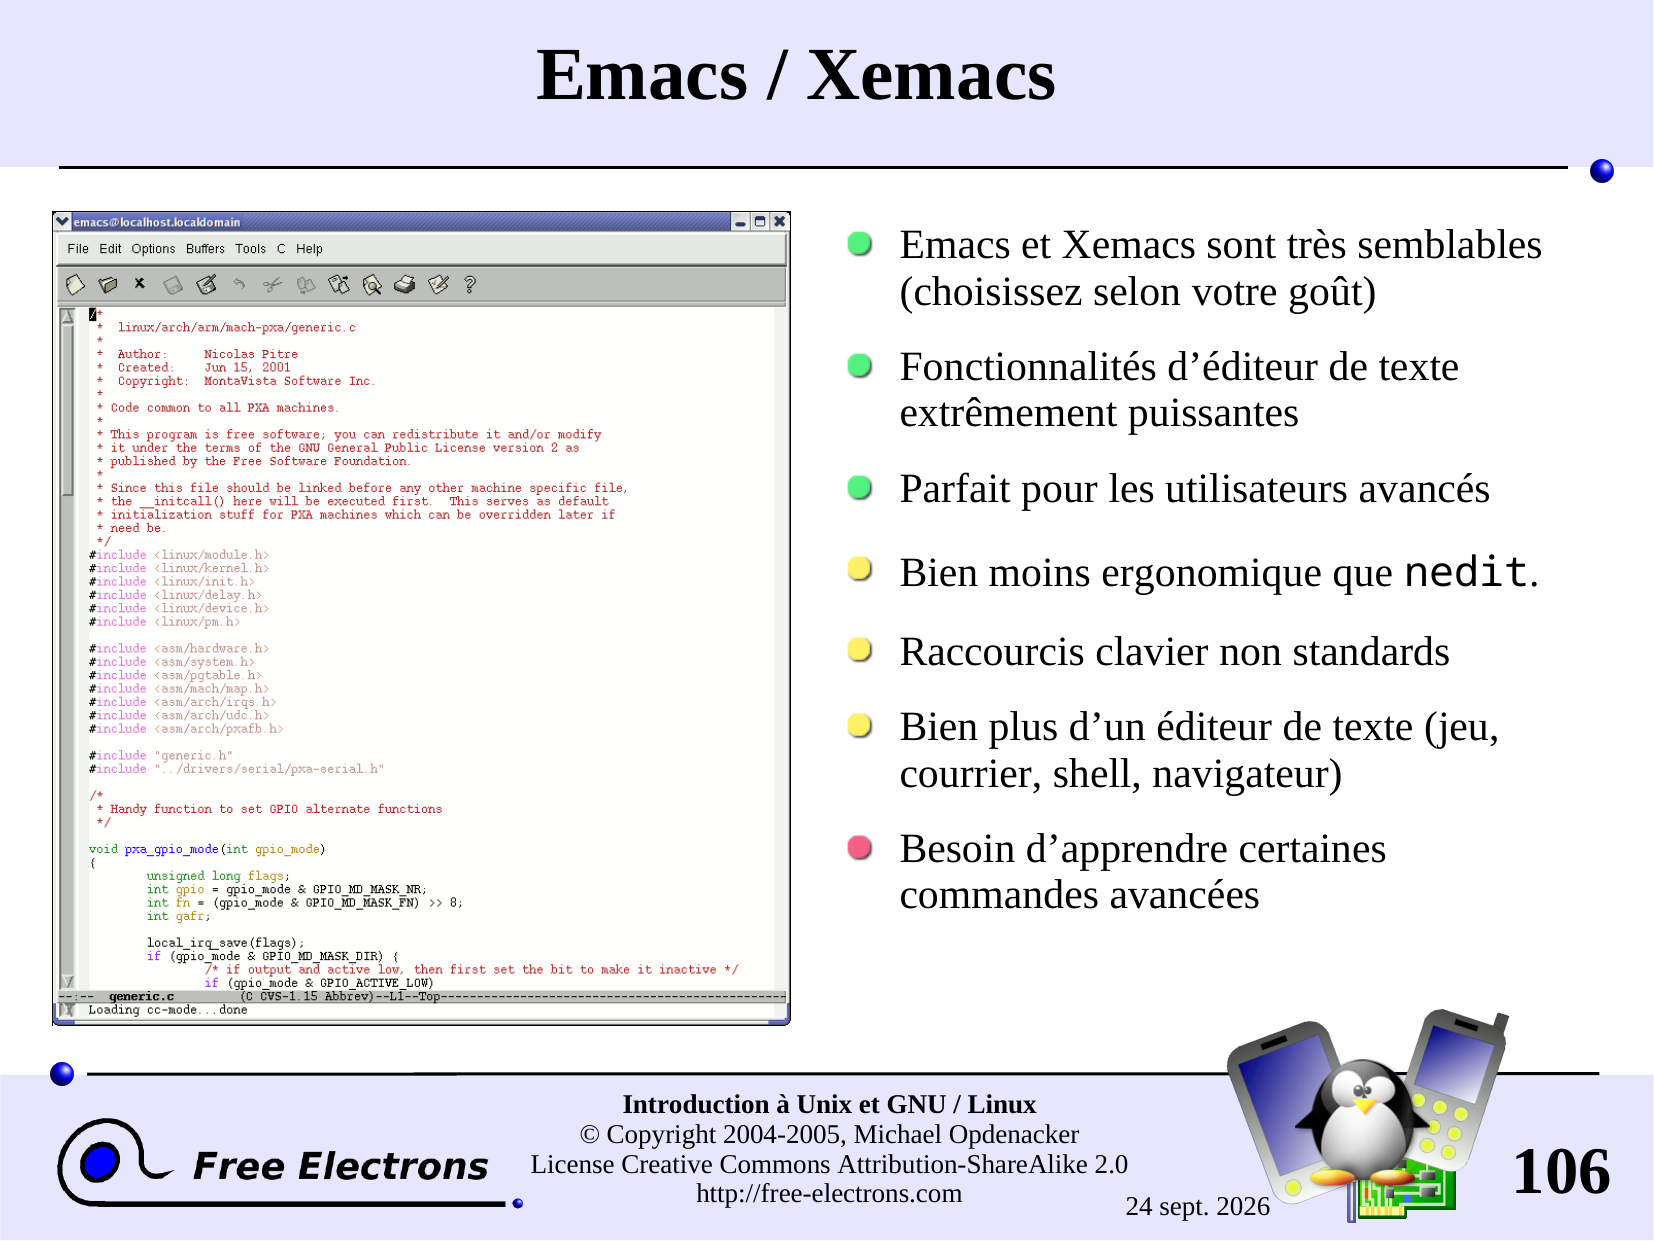

# Emacs / Xemacs
Emacs et Xemacs sont très semblables (choisissez selon votre goût)
Fonctionnalités d’éditeur de texte extrêmement puissantes
Parfait pour les utilisateurs avancés
Bien moins ergonomique que nedit.
Raccourcis clavier non standards
Bien plus d’un éditeur de texte (jeu, courrier, shell, navigateur)
Besoin d’apprendre certaines commandes avancées